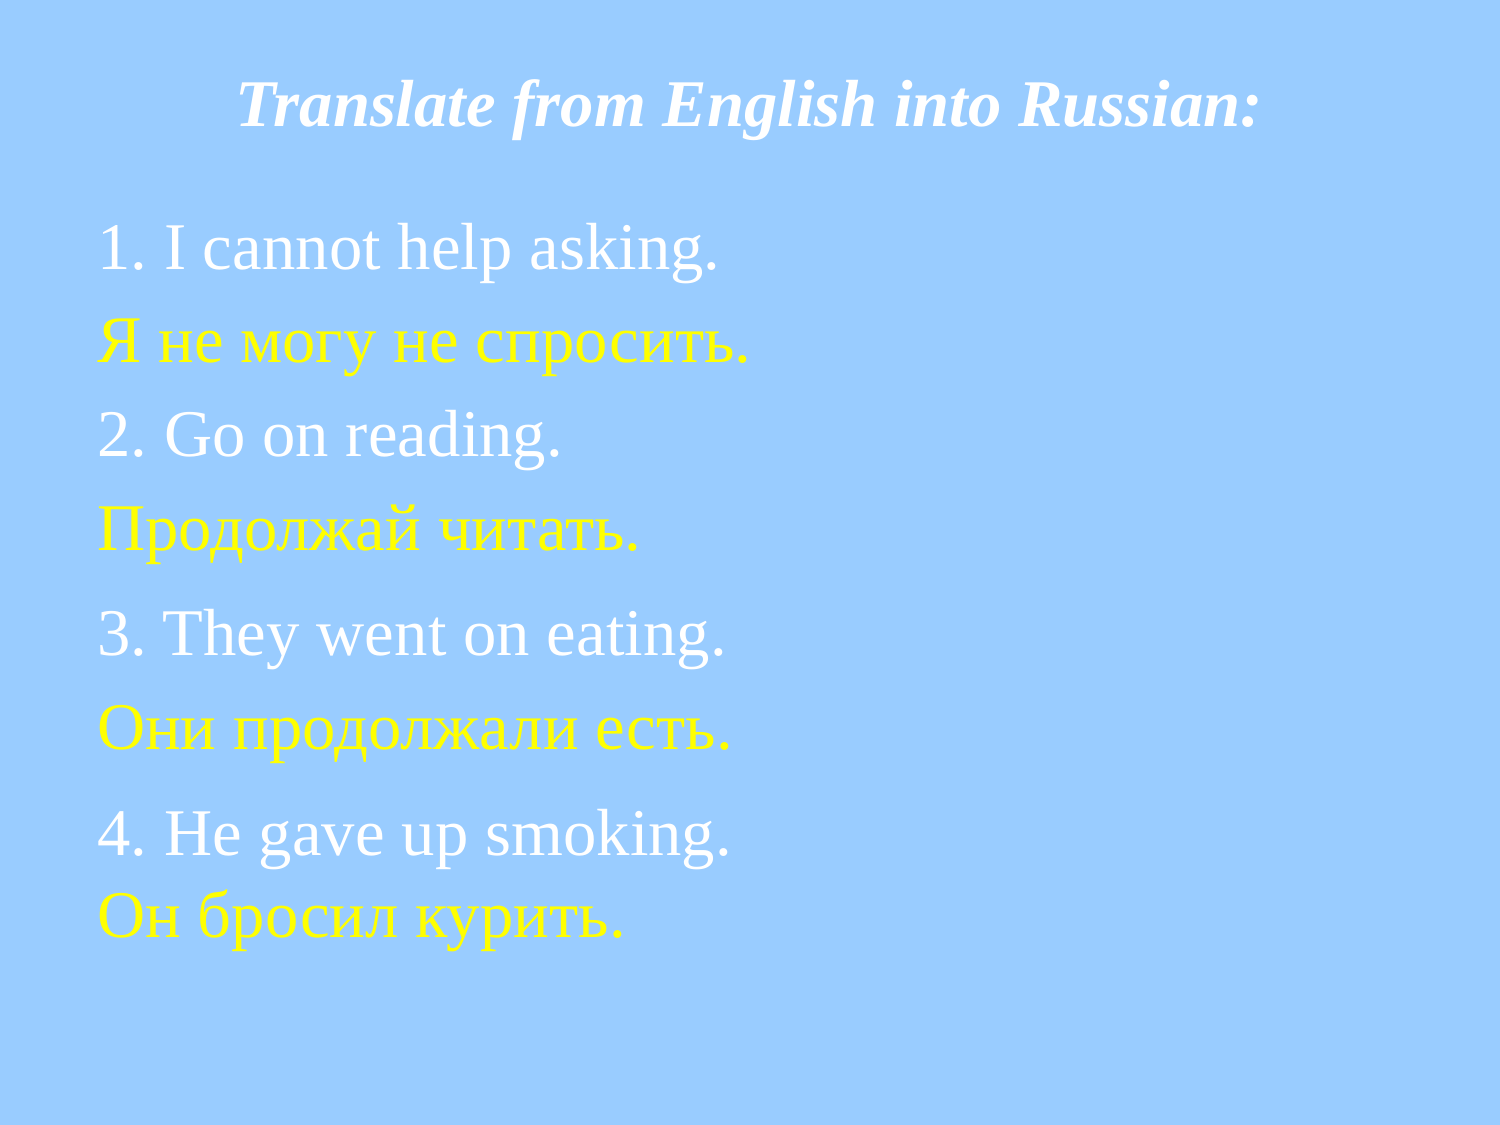

# Translate from English into Russian:
1. I cannot help asking.
Я не могу не спросить.
2. Go on reading.
Продолжай читать.
3. They went on eating.
Они продолжали есть.
4. He gave up smoking.
Он бросил курить.